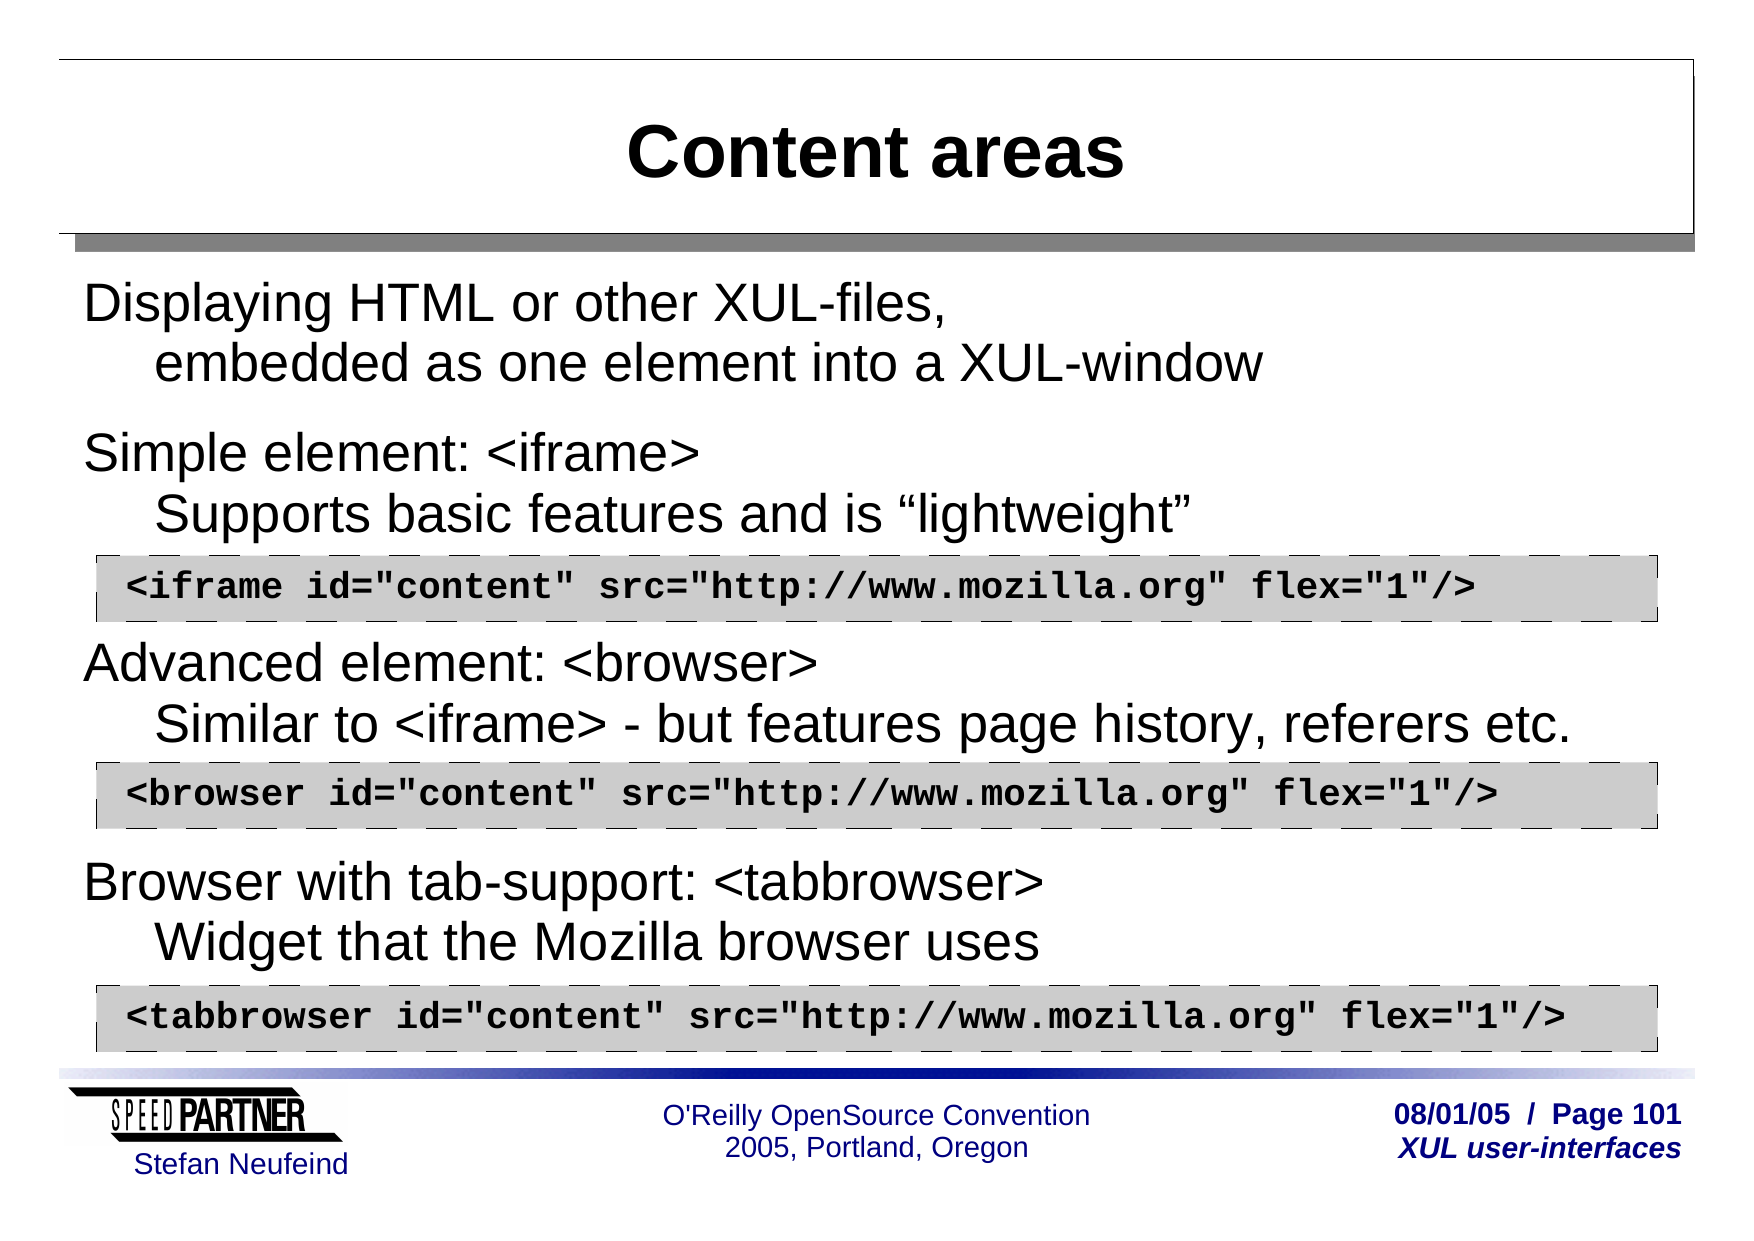

# Content areas
Displaying HTML or other XUL-files,
embedded as one element into a XUL-window
Simple element: <iframe>
Supports basic features and is “lightweight”
<iframe id="content" src="http://www.mozilla.org" flex="1"/>
Advanced element: <browser>
Similar to <iframe> - but features page history, referers etc.
<browser id="content" src="http://www.mozilla.org" flex="1"/>
Browser with tab-support: <tabbrowser>
Widget that the Mozilla browser uses
<tabbrowser id="content" src="http://www.mozilla.org" flex="1"/>